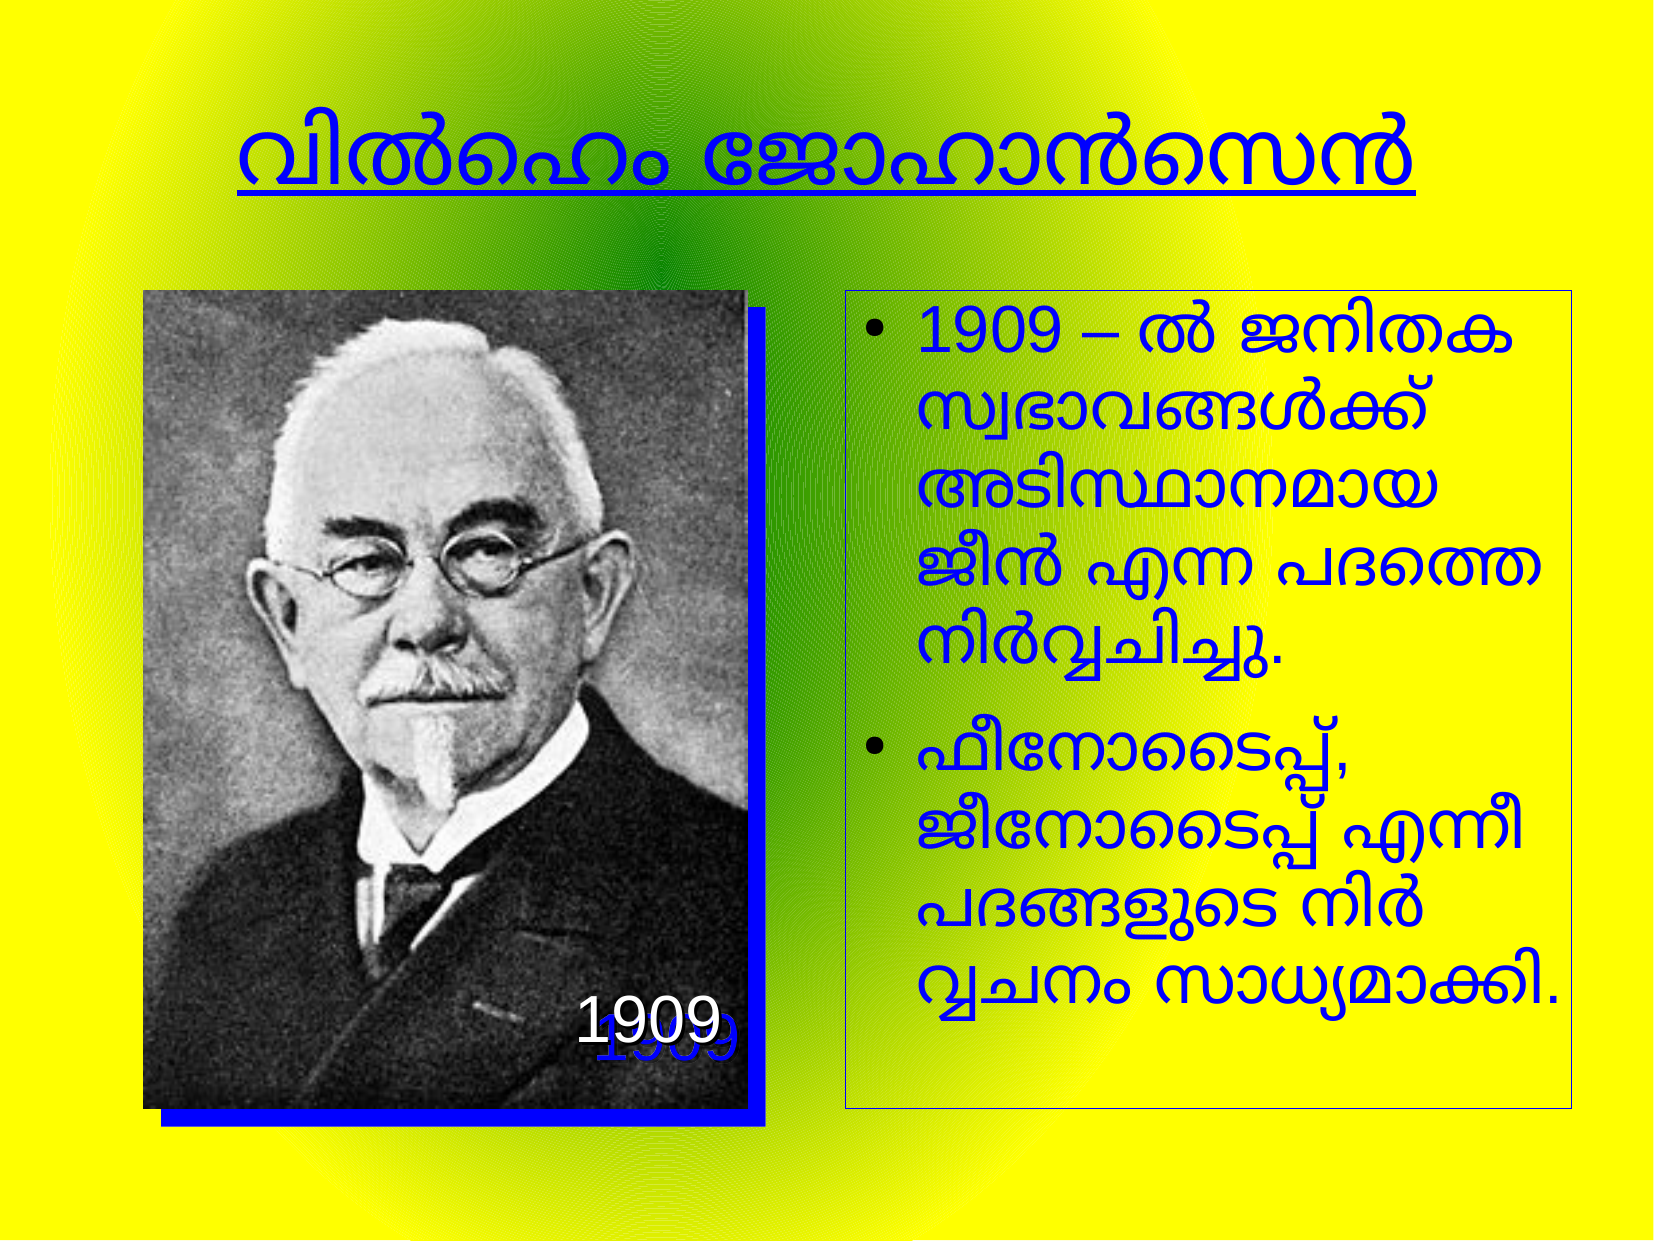

# വില്‍ഹെം ജോഹാന്‍സെന്‍
1909 – ല്‍ ജനിതക സ്വഭാവങ്ങള്‍ക്ക് അടിസ്ഥാനമായ ജീന്‍ എന്ന പദത്തെ നിര്‍വ്വചിച്ചു.
ഫീനോടൈപ്പ്, ജീനോടൈപ്പ് എന്നീ പദങ്ങളുടെ നിര്‍വ്വചനം സാധ്യമാക്കി.
1909